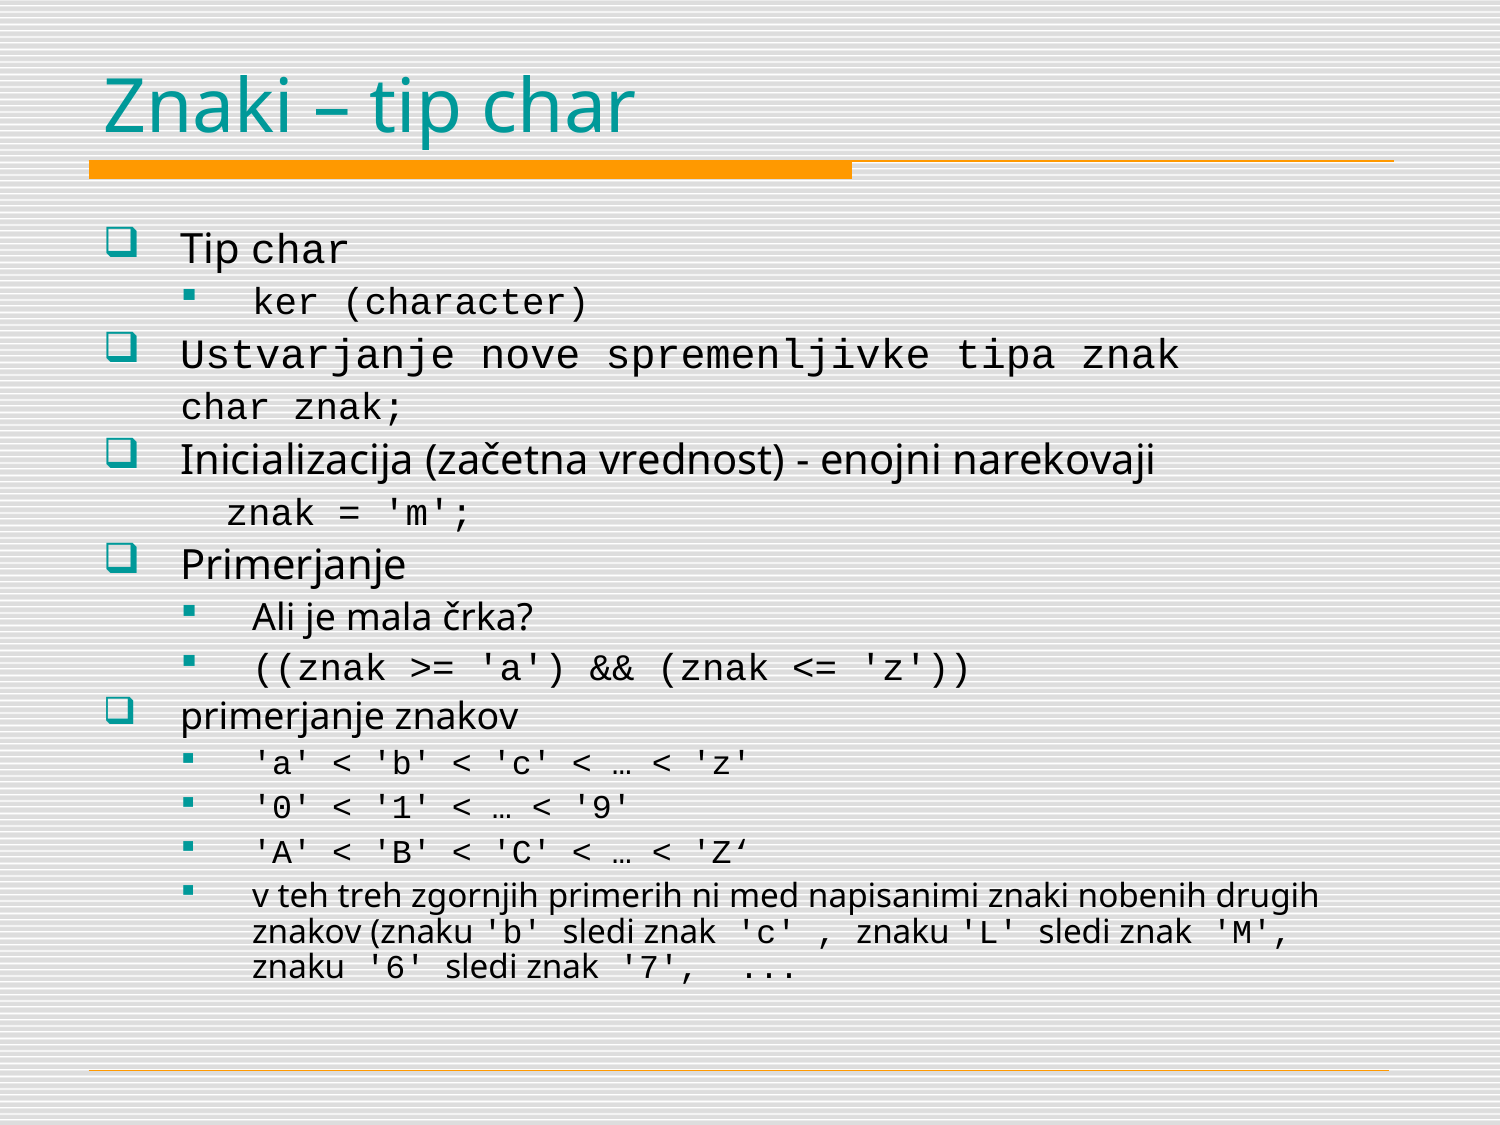

# Znaki – tip char
Tip char
ker (character)
Ustvarjanje nove spremenljivke tipa znak
char znak;
Inicializacija (začetna vrednost) - enojni narekovaji
 znak = 'm';
Primerjanje
Ali je mala črka?
((znak >= 'a') && (znak <= 'z'))
primerjanje znakov
'a' < 'b' < 'c' < … < 'z'
'0' < '1' < … < '9'
'A' < 'B' < 'C' < … < 'Z‘
v teh treh zgornjih primerih ni med napisanimi znaki nobenih drugih znakov (znaku 'b' sledi znak 'c' , znaku 'L' sledi znak 'M', znaku '6' sledi znak '7', ...